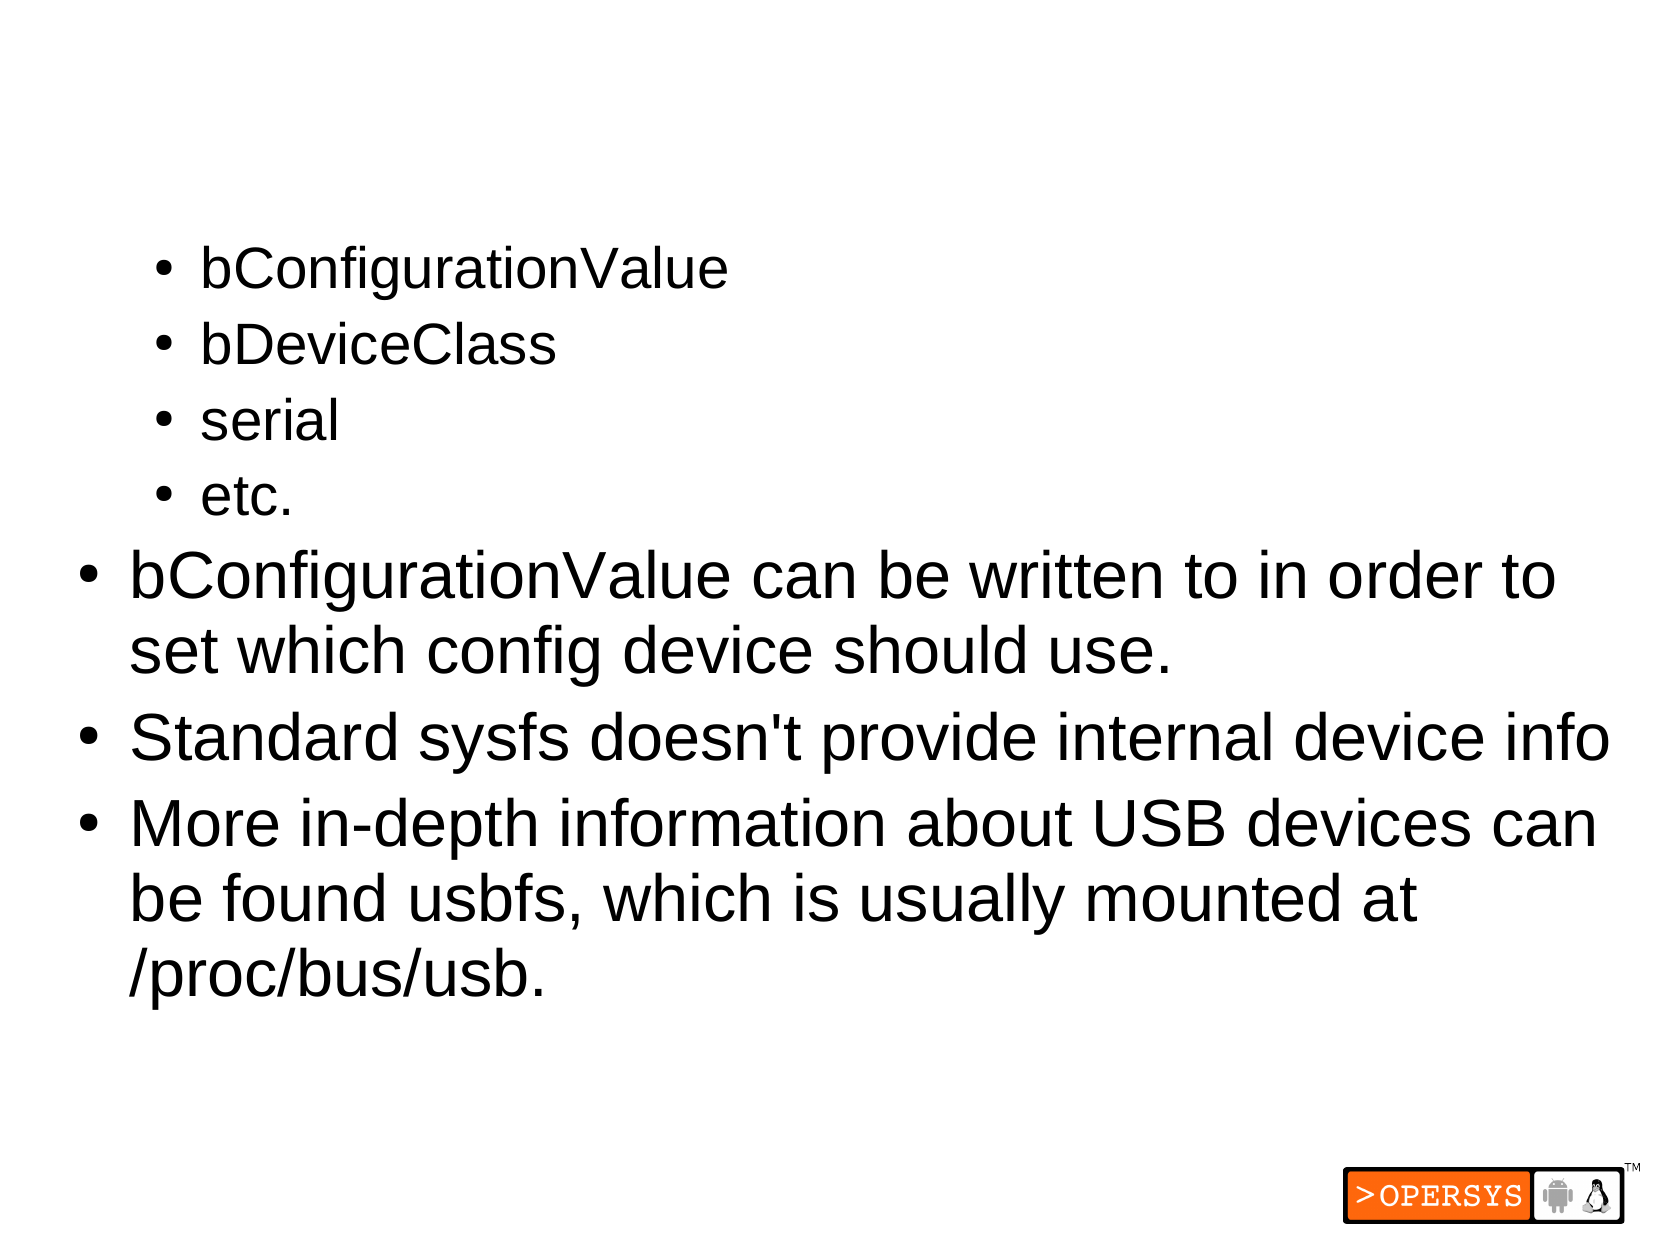

# bConfigurationValue
bDeviceClass
serial
etc.
bConfigurationValue can be written to in order to set which config device should use.
Standard sysfs doesn't provide internal device info
More in-depth information about USB devices can be found usbfs, which is usually mounted at /proc/bus/usb.